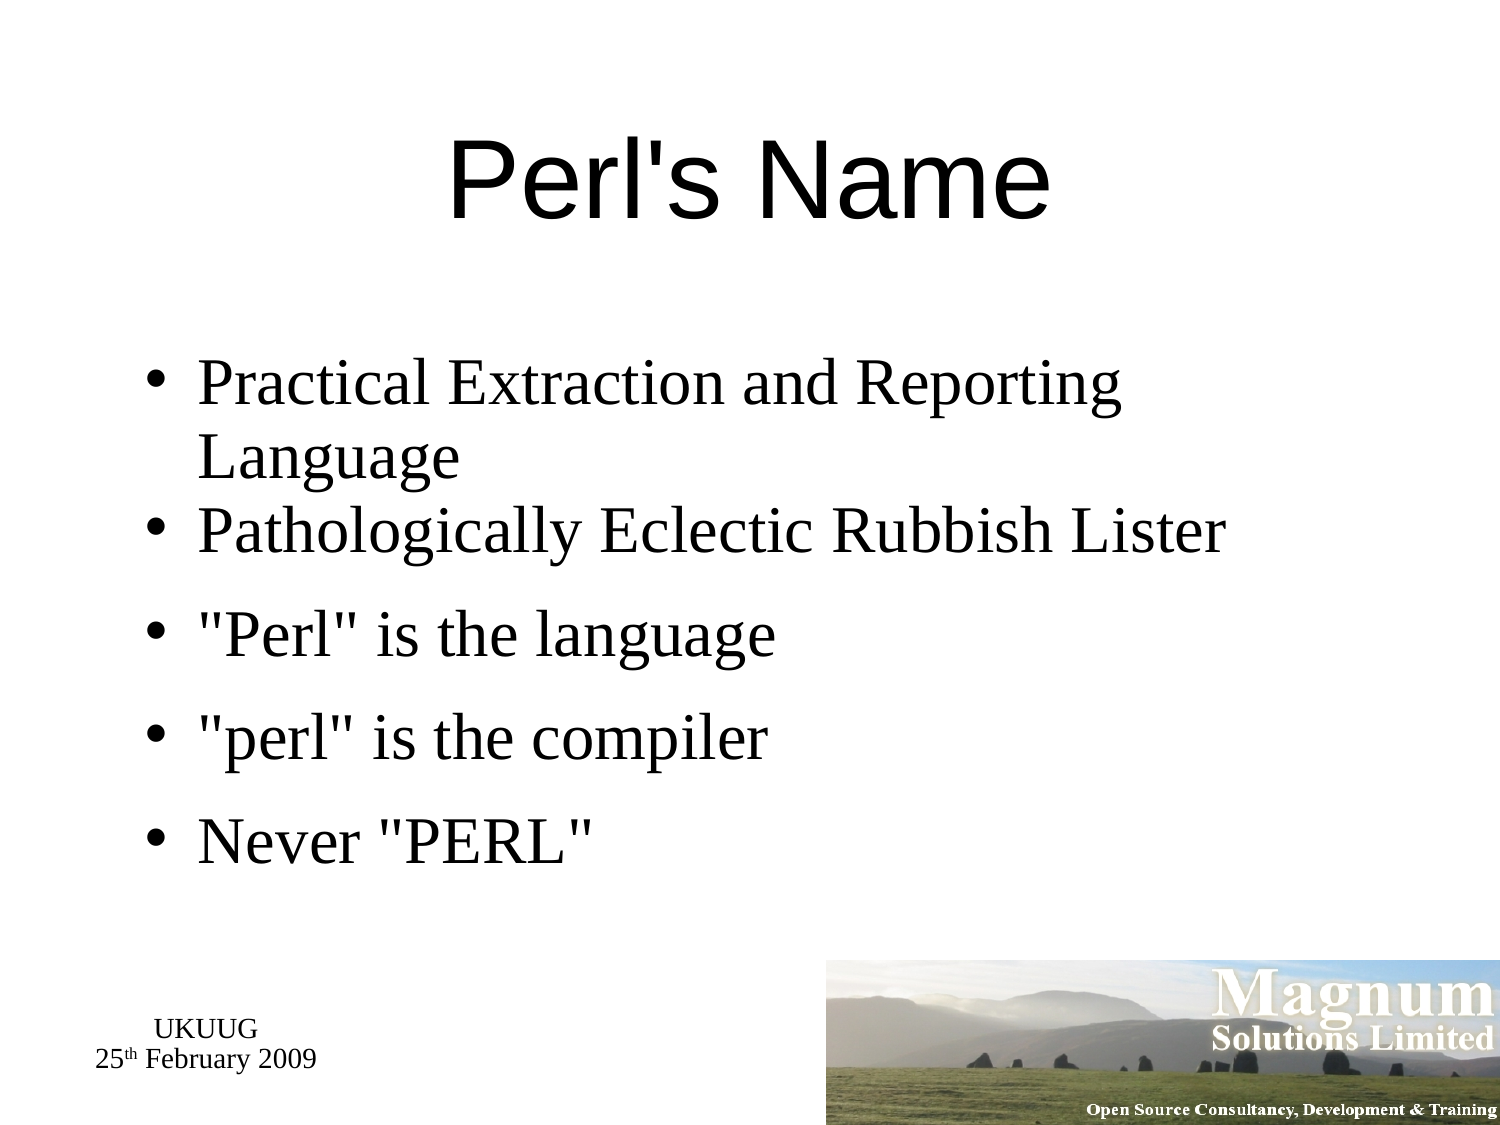

# Perl's Name
Practical Extraction and Reporting Language
Pathologically Eclectic Rubbish Lister
"Perl" is the language
"perl" is the compiler
Never "PERL"
7